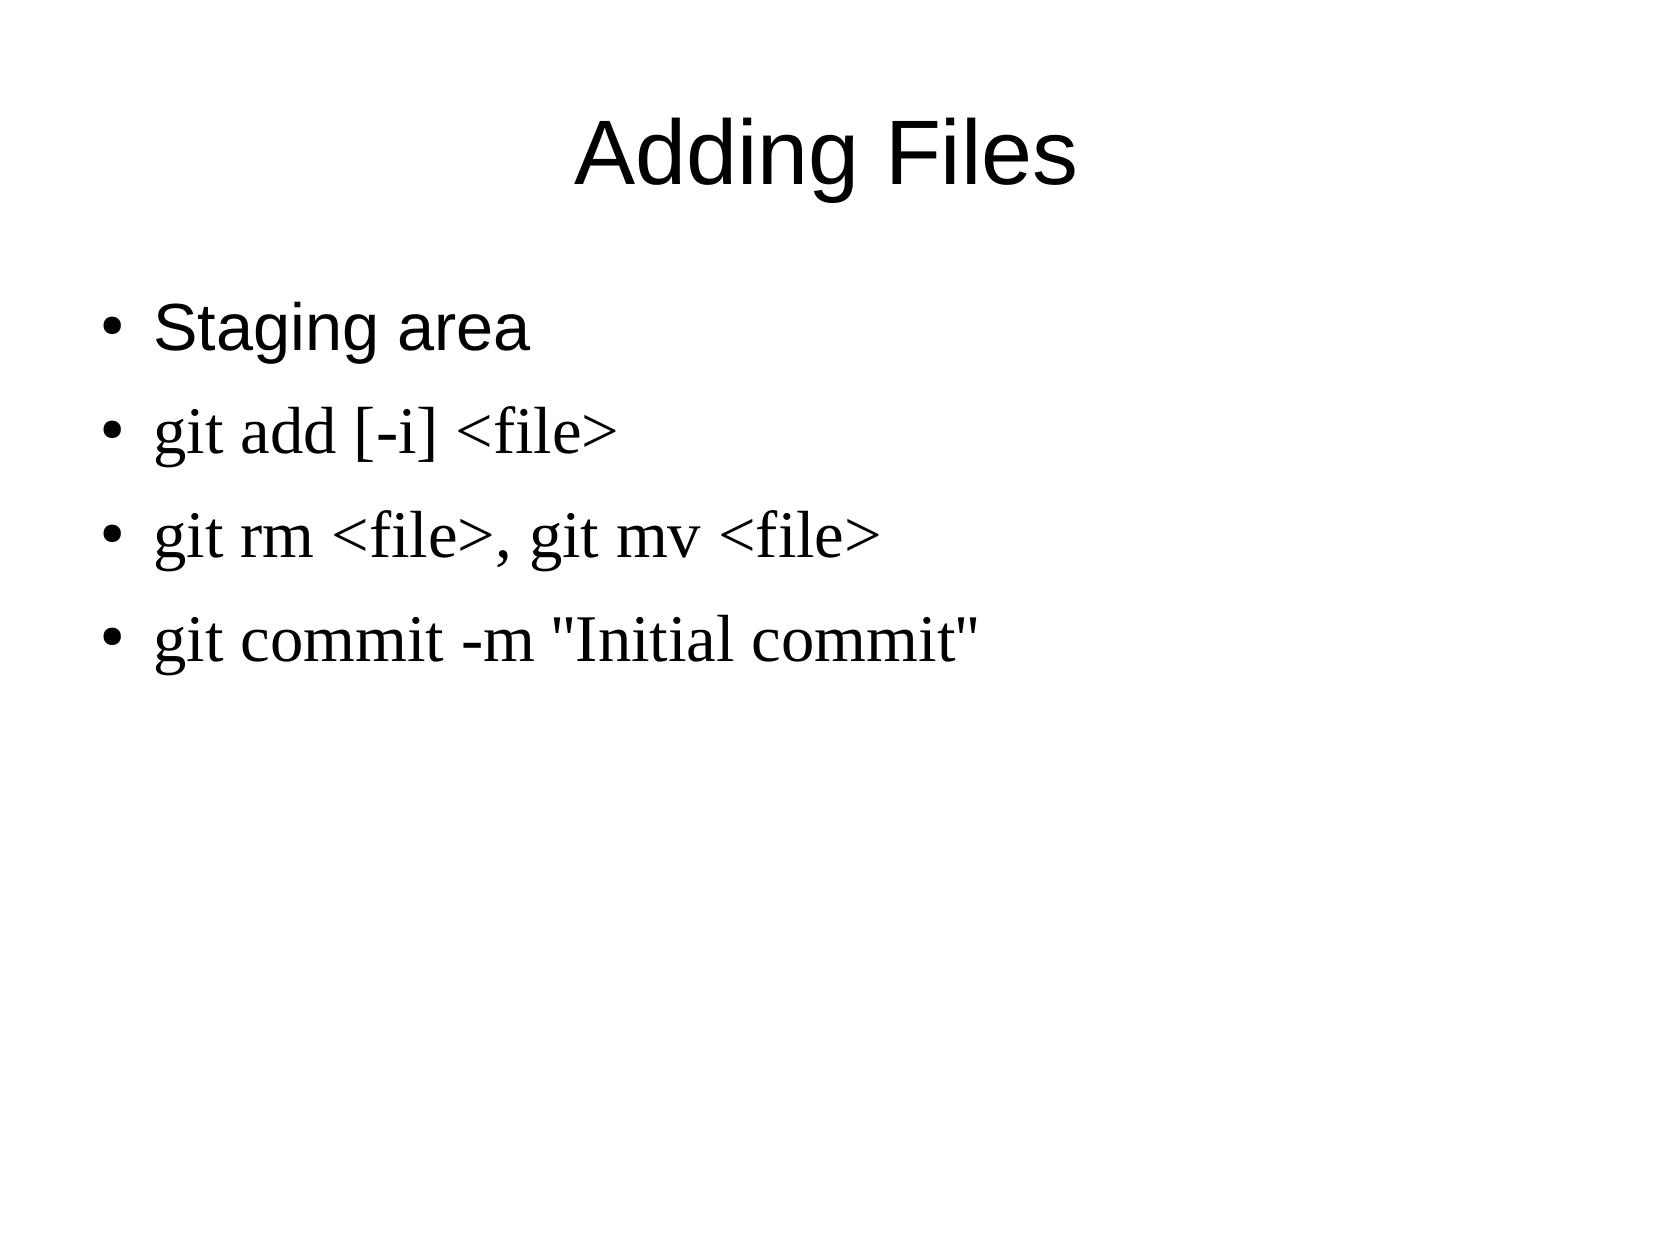

# Adding Files
Staging area
git add [-i] <file>
git rm <file>, git mv <file>
git commit -m ''Initial commit''